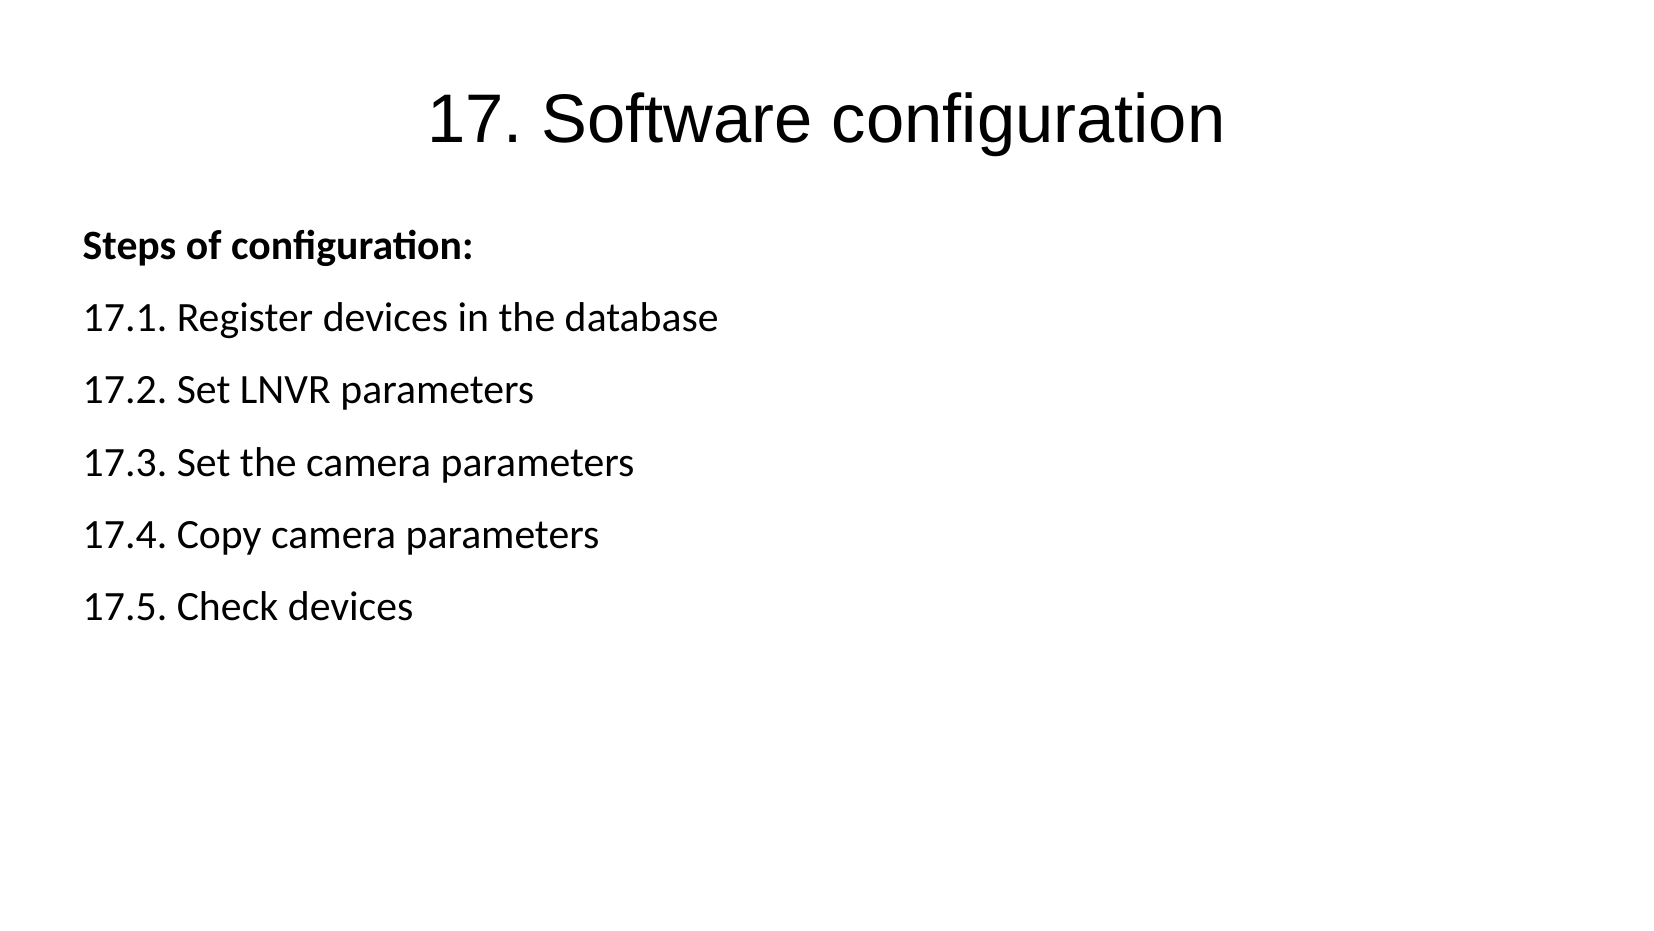

# 17. Software configuration
Steps of configuration:
17.1. Register devices in the database
17.2. Set LNVR parameters
17.3. Set the camera parameters
17.4. Copy camera parameters
17.5. Check devices